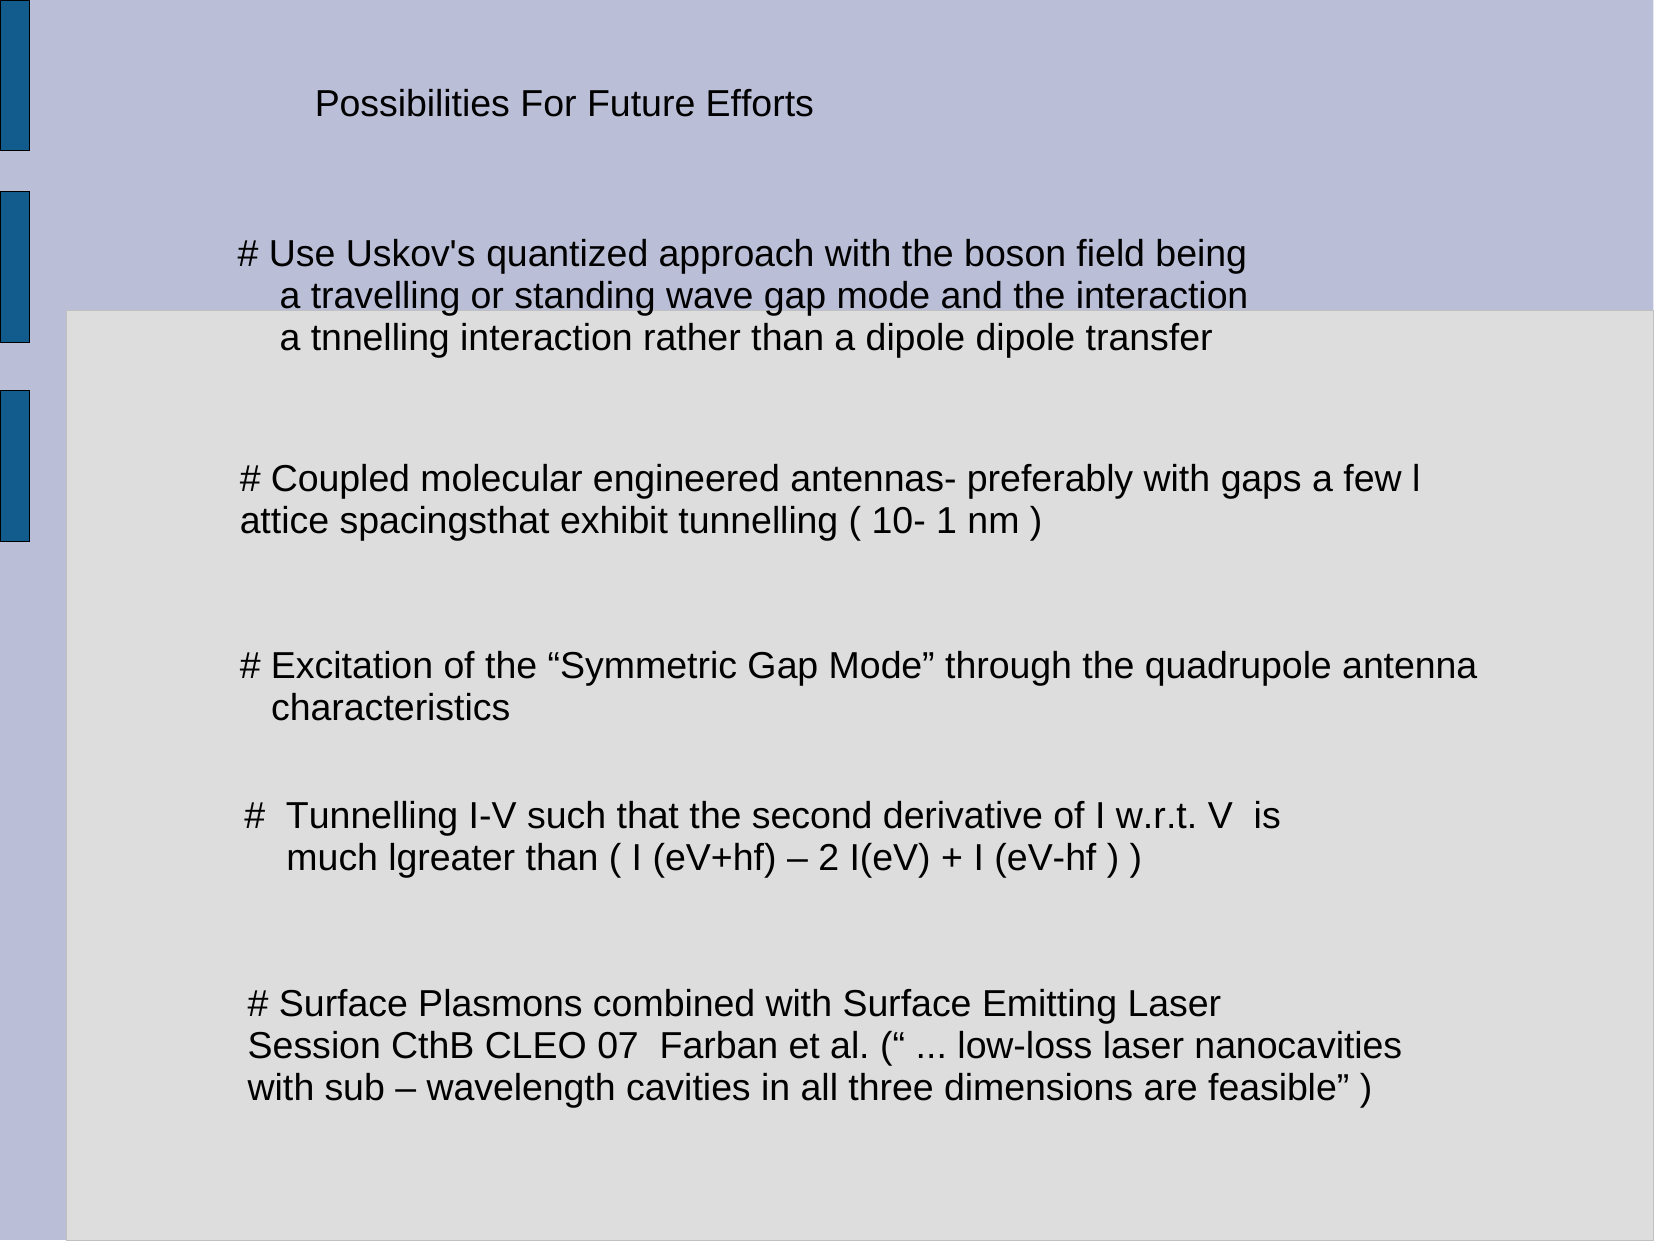

Possibilities For Future Efforts
# Use Uskov's quantized approach with the boson field being
 a travelling or standing wave gap mode and the interaction
 a tnnelling interaction rather than a dipole dipole transfer
# Coupled molecular engineered antennas- preferably with gaps a few l
attice spacingsthat exhibit tunnelling ( 10- 1 nm )
# Excitation of the “Symmetric Gap Mode” through the quadrupole antenna
 characteristics
# Tunnelling I-V such that the second derivative of I w.r.t. V is
 much lgreater than ( I (eV+hf) – 2 I(eV) + I (eV-hf ) )
# Surface Plasmons combined with Surface Emitting Laser
Session CthB CLEO 07 Farban et al. (“ ... low-loss laser nanocavities
with sub – wavelength cavities in all three dimensions are feasible” )